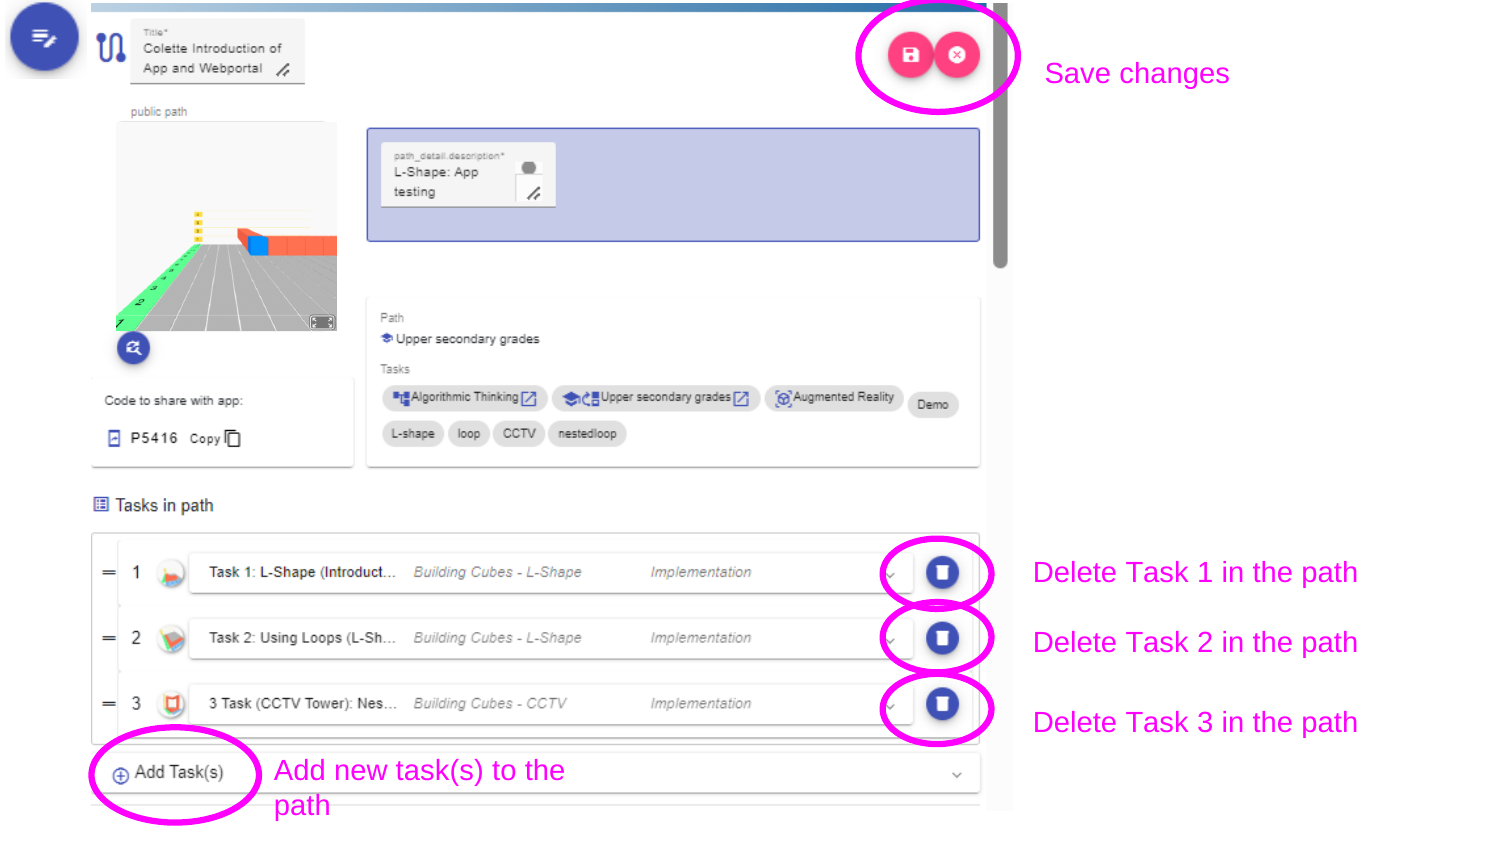

Save changes
Delete Task 1 in the path
Delete Task 2 in the path
Delete Task 3 in the path
Add new task(s) to the path